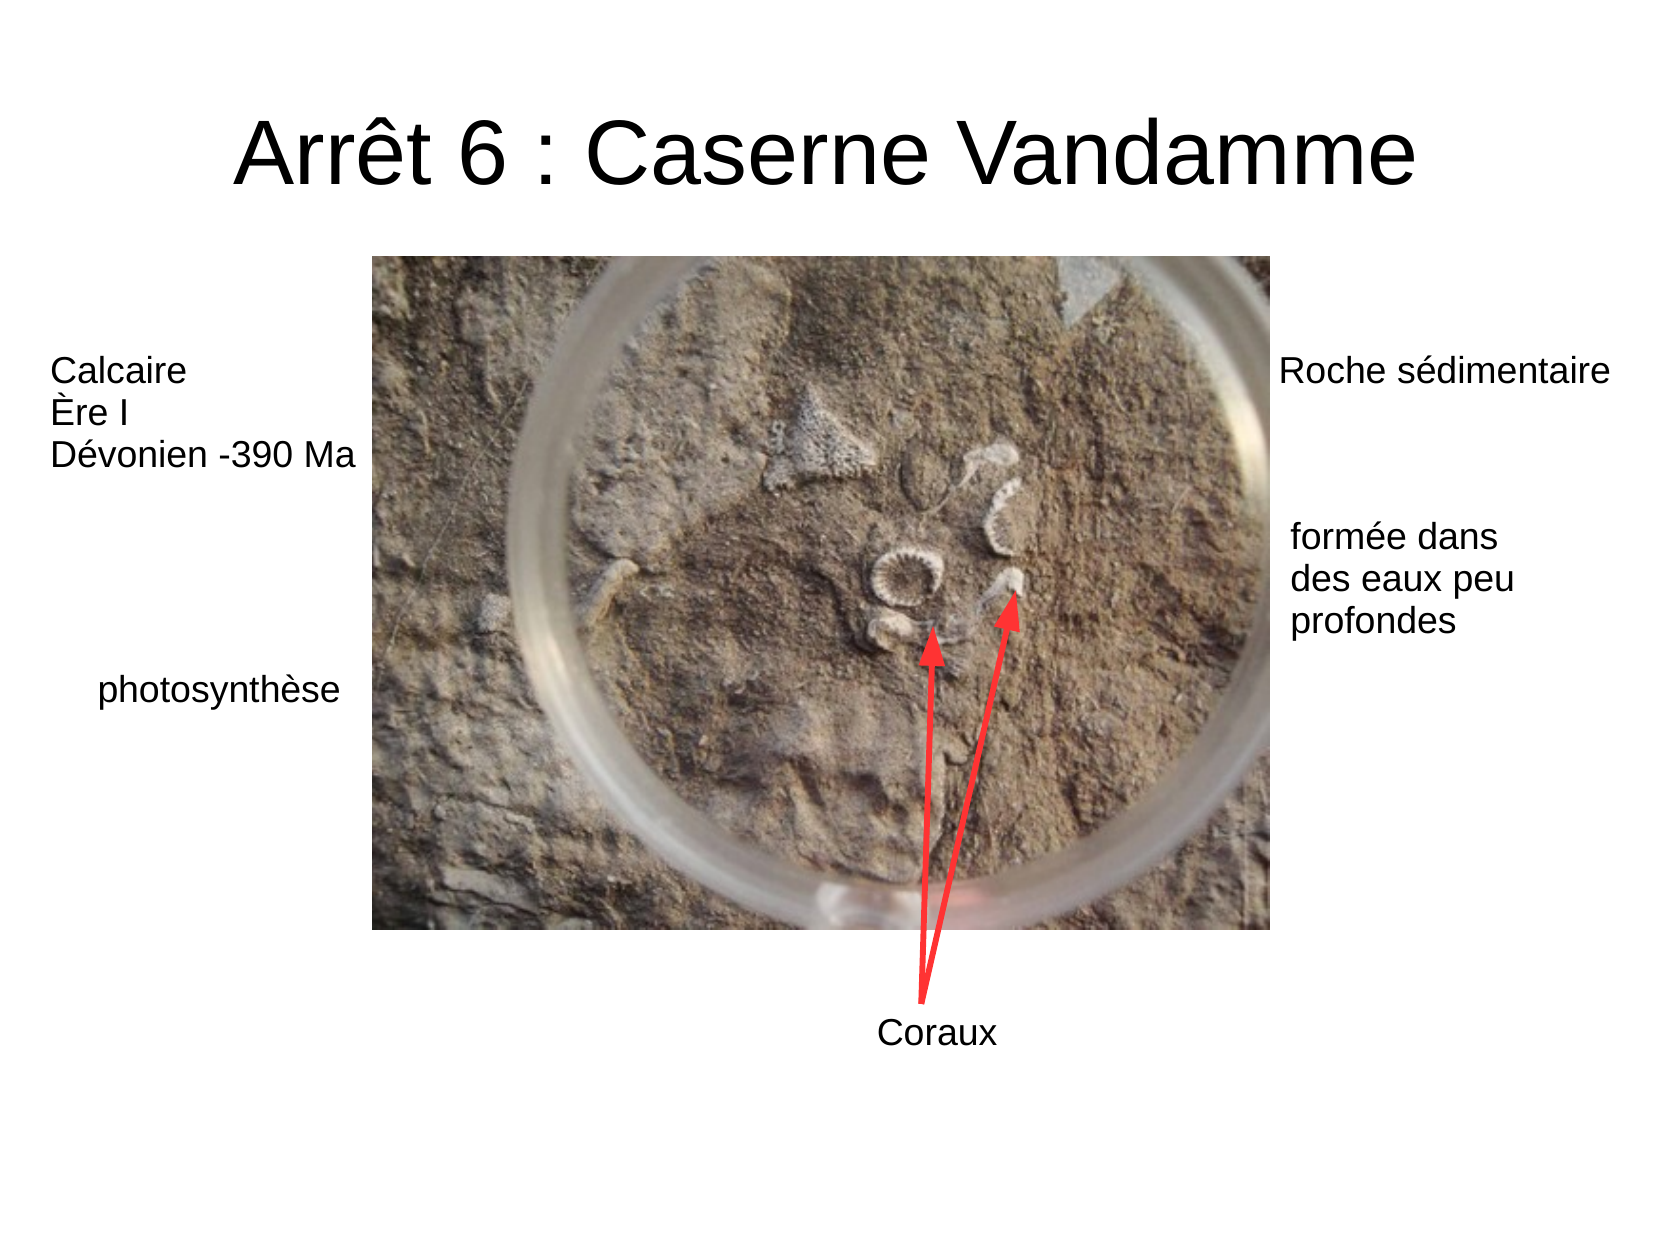

# Arrêt 6 : Caserne Vandamme
Calcaire
Ère I
Dévonien -390 Ma
Roche sédimentaire
formée dans des eaux peu profondes
photosynthèse
Coraux